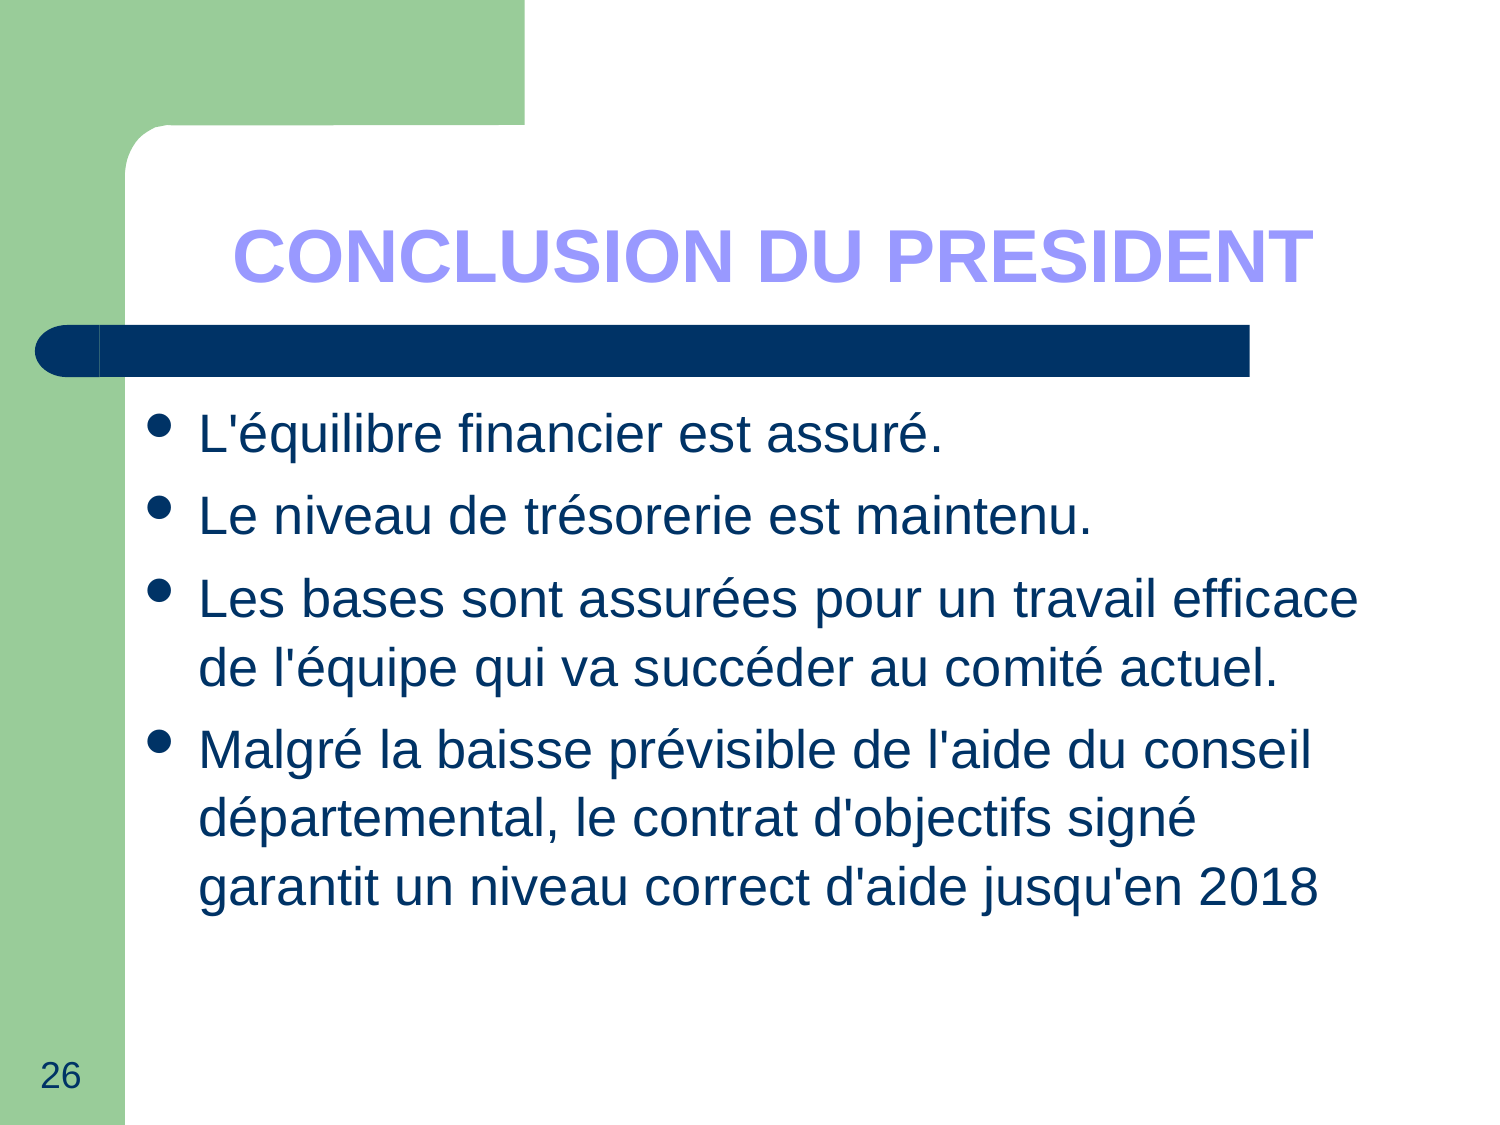

# CONCLUSION DU PRESIDENT
L'équilibre financier est assuré.
Le niveau de trésorerie est maintenu.
Les bases sont assurées pour un travail efficace de l'équipe qui va succéder au comité actuel.
Malgré la baisse prévisible de l'aide du conseil départemental, le contrat d'objectifs signé garantit un niveau correct d'aide jusqu'en 2018
26